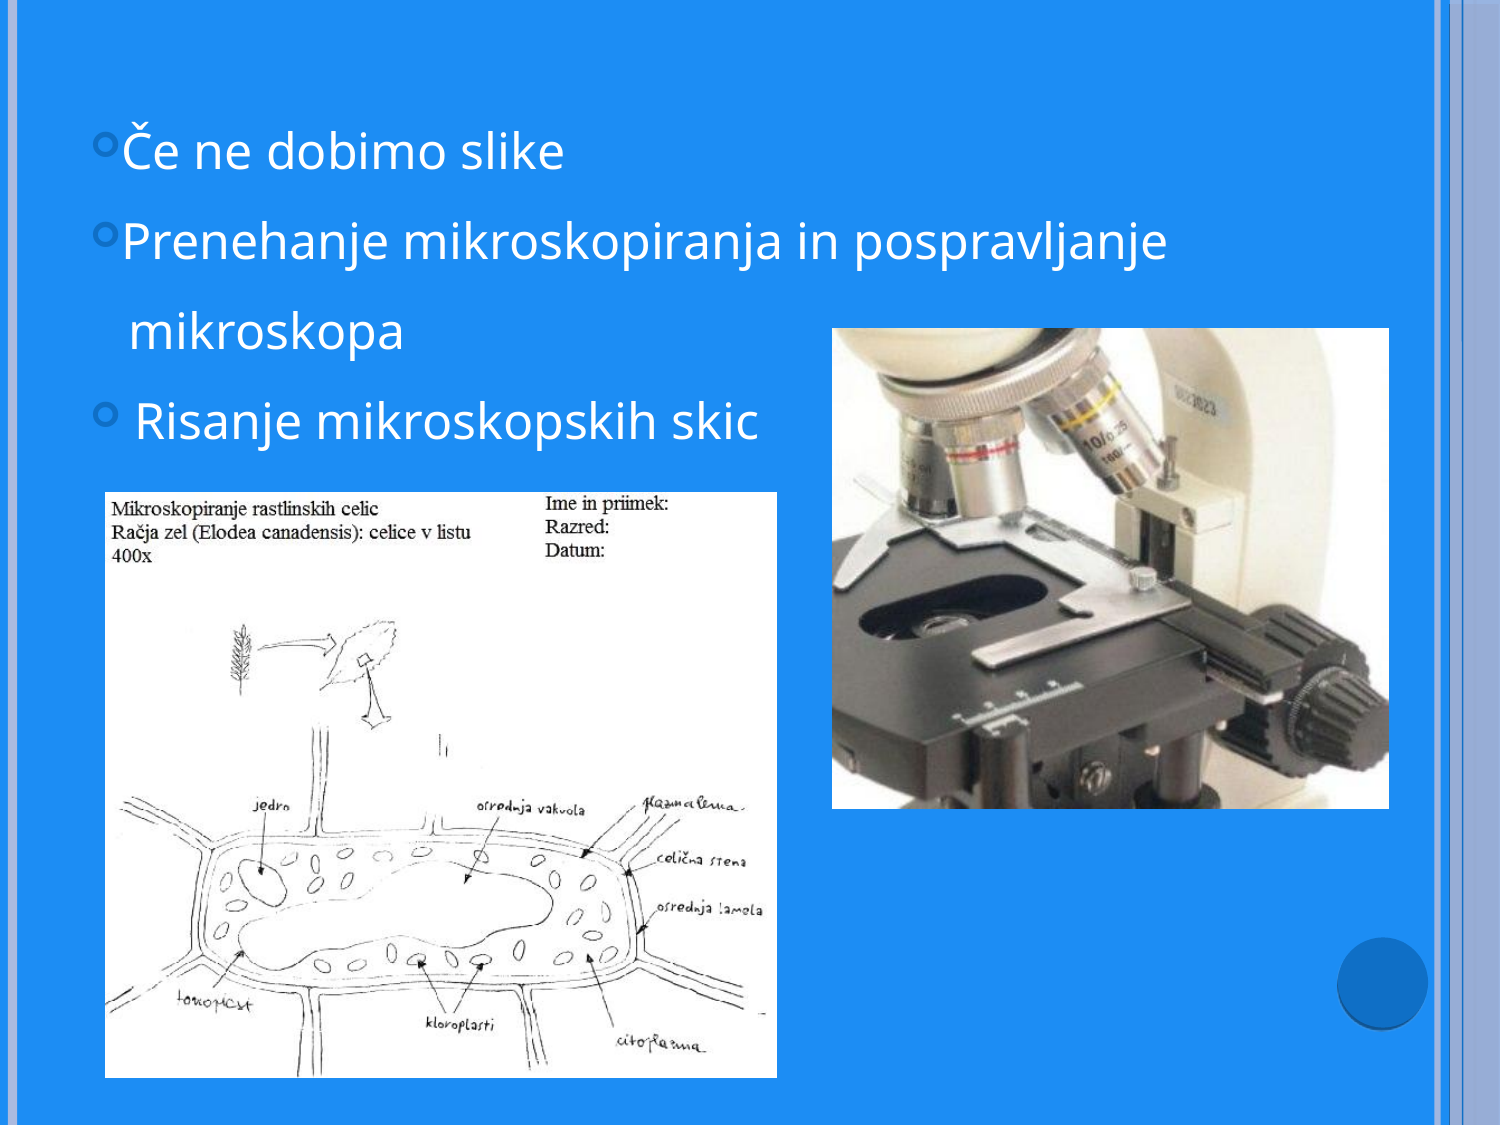

# Če ne dobimo slike
Prenehanje mikroskopiranja in pospravljanje
 mikroskopa
Risanje mikroskopskih skic